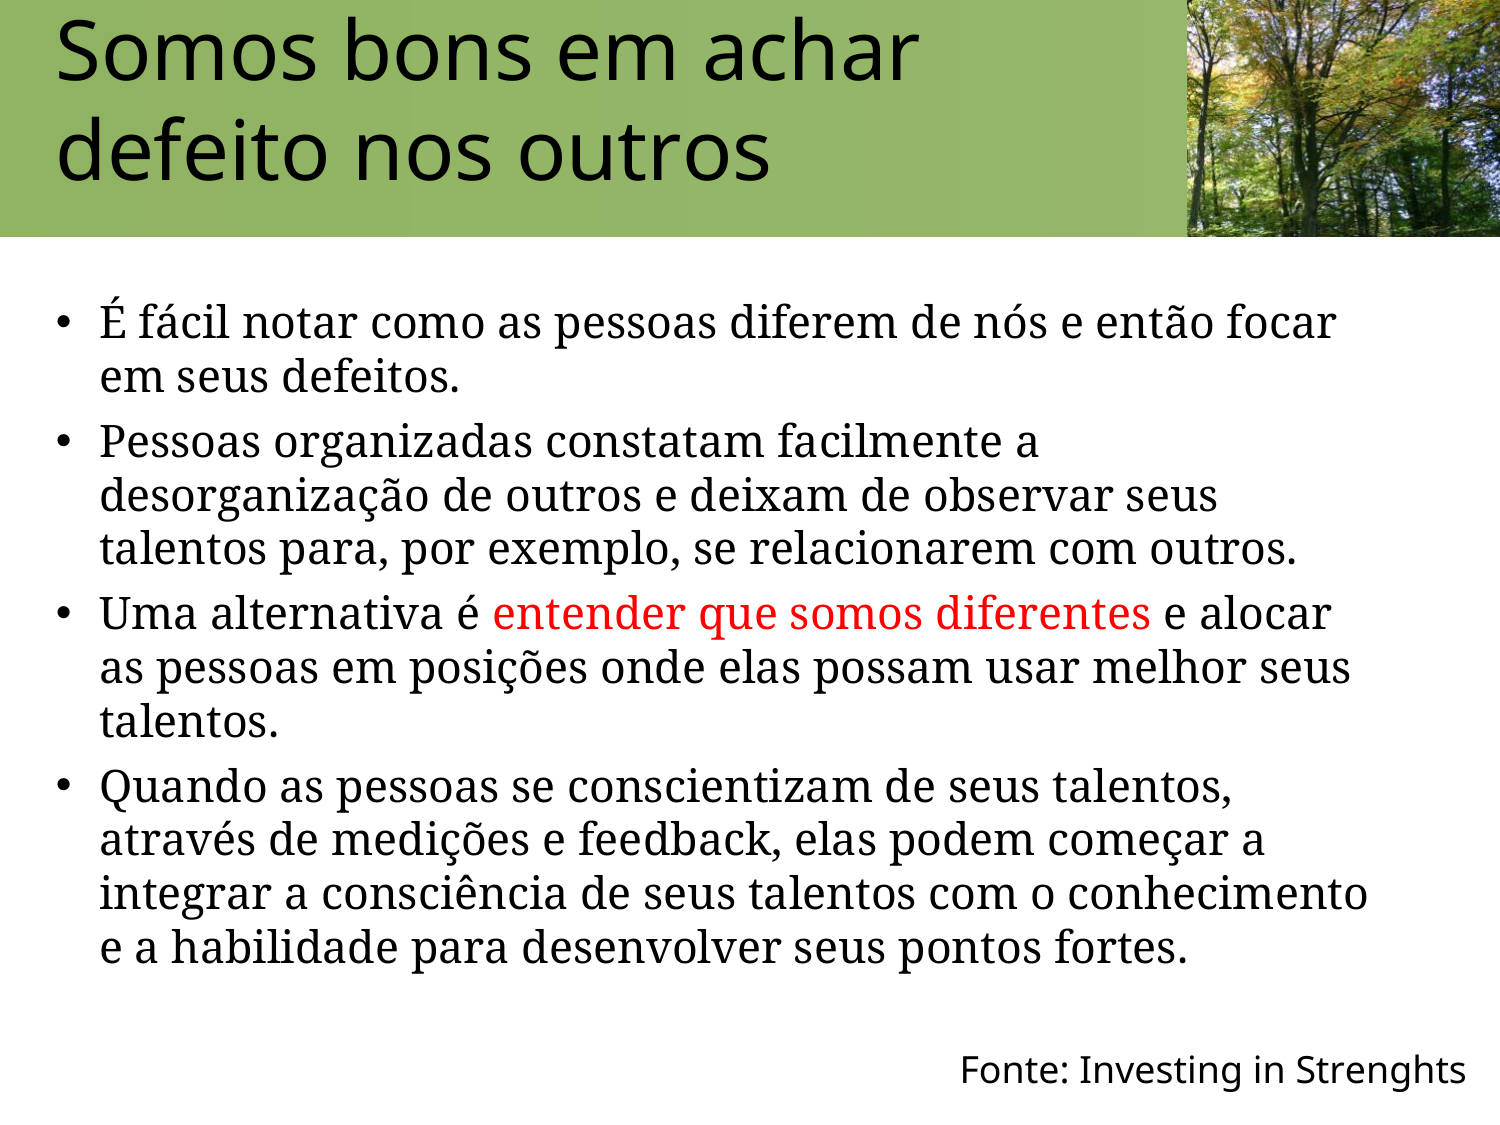

# Somos bons em achar defeito nos outros
É fácil notar como as pessoas diferem de nós e então focar em seus defeitos.
Pessoas organizadas constatam facilmente a desorganização de outros e deixam de observar seus talentos para, por exemplo, se relacionarem com outros.
Uma alternativa é entender que somos diferentes e alocar as pessoas em posições onde elas possam usar melhor seus talentos.
Quando as pessoas se conscientizam de seus talentos, através de medições e feedback, elas podem começar a integrar a consciência de seus talentos com o conhecimento e a habilidade para desenvolver seus pontos fortes.
Fonte: Investing in Strenghts